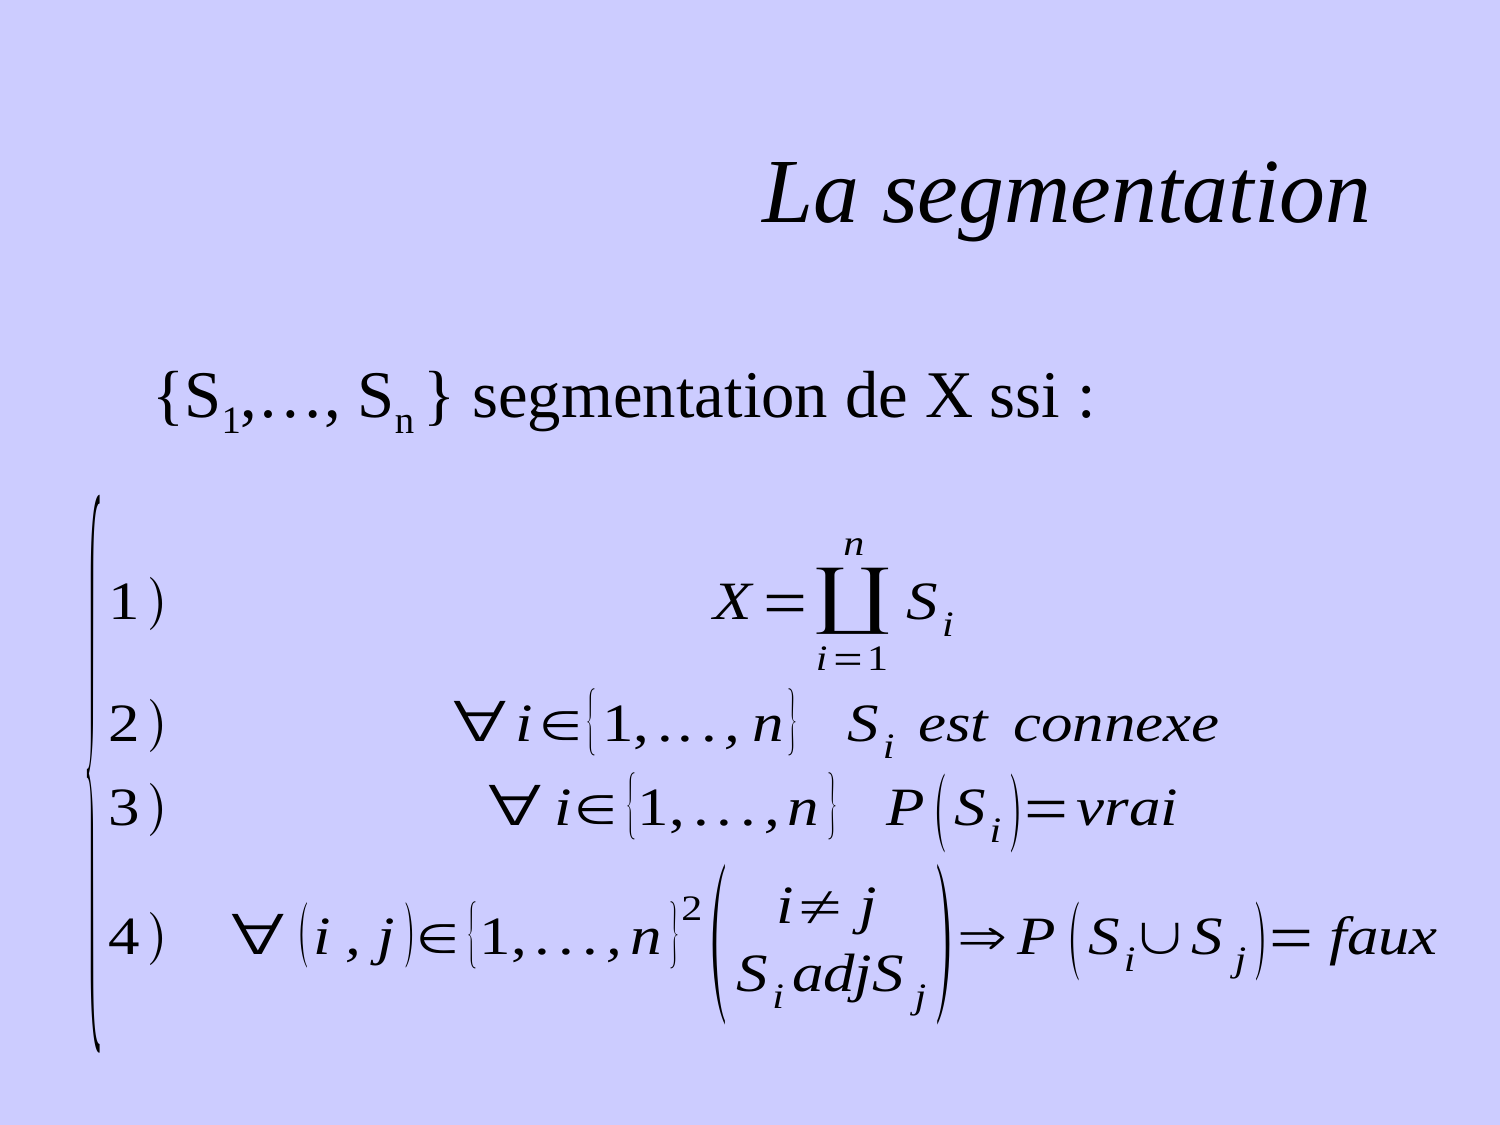

# La segmentation
{S1,…, Sn } segmentation de X ssi :